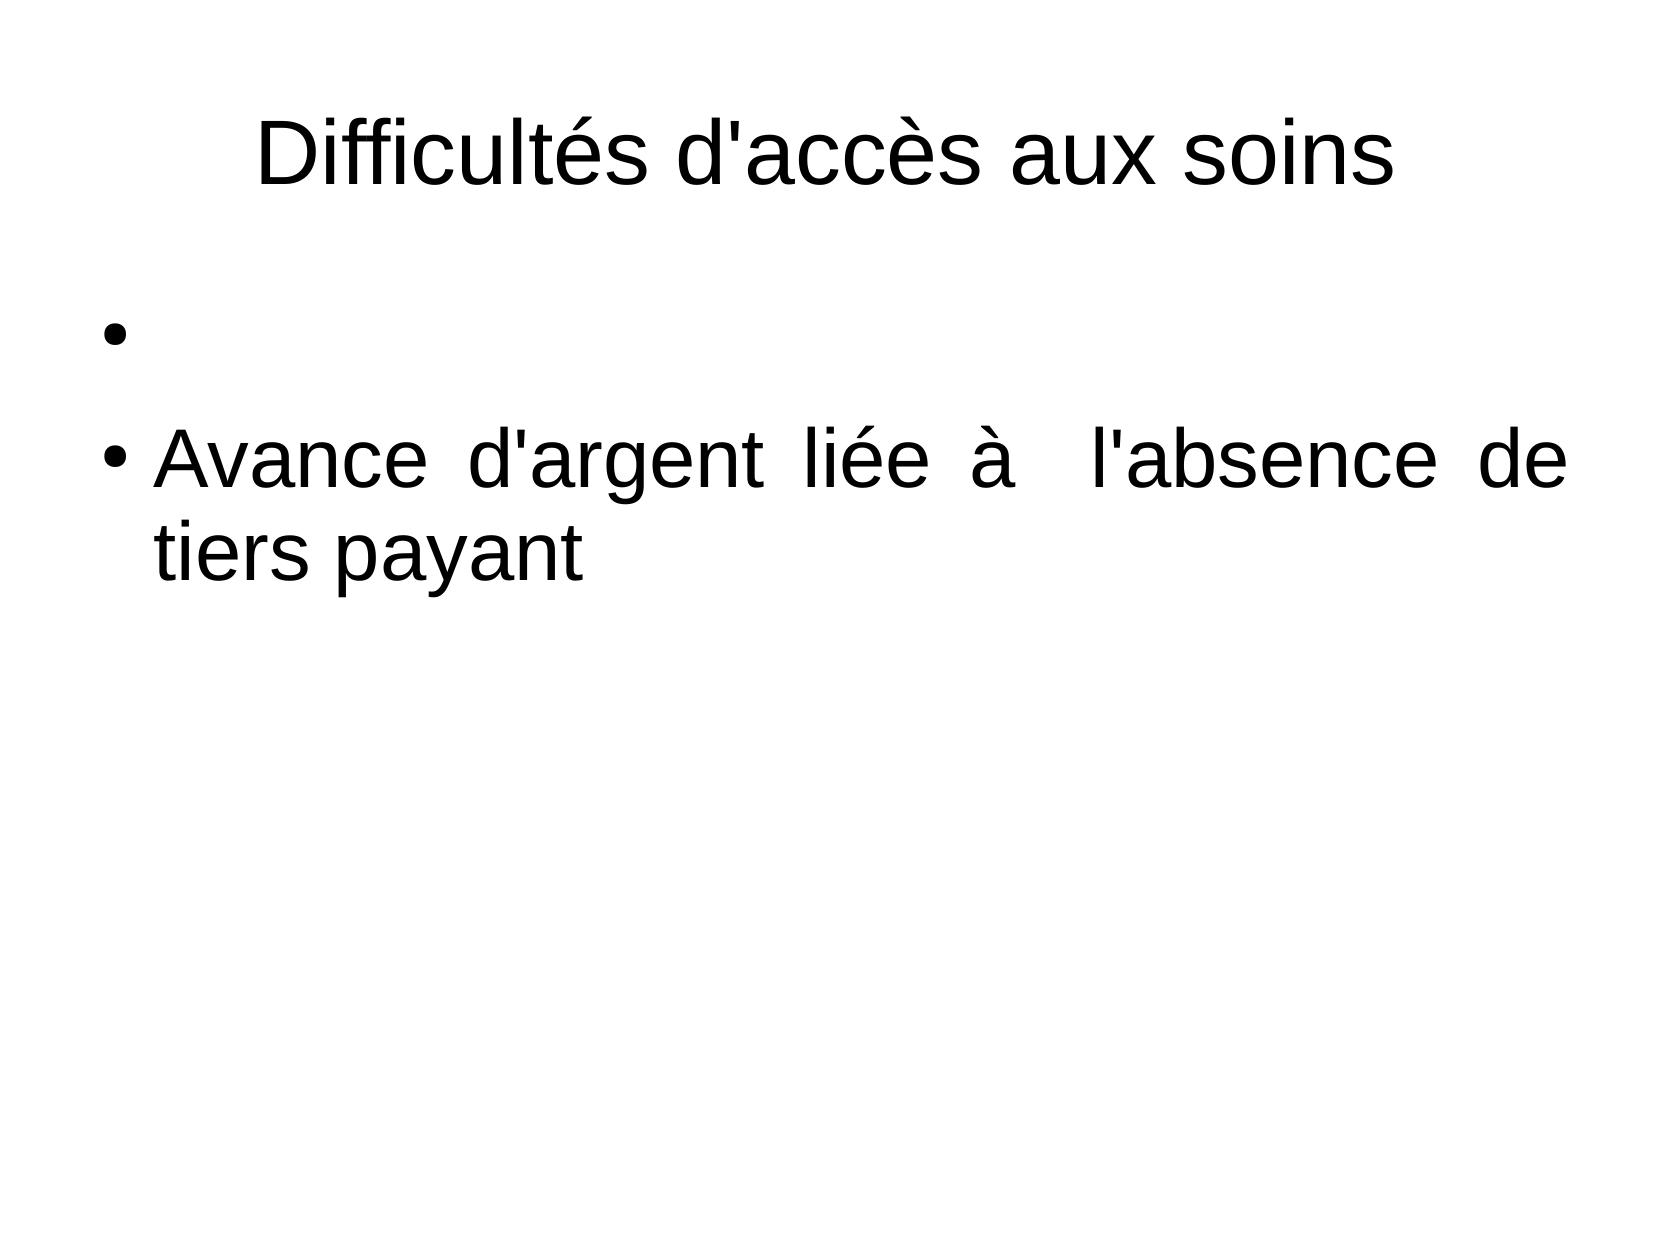

# Difficultés d'accès aux soins
Avance d'argent liée à l'absence de tiers payant